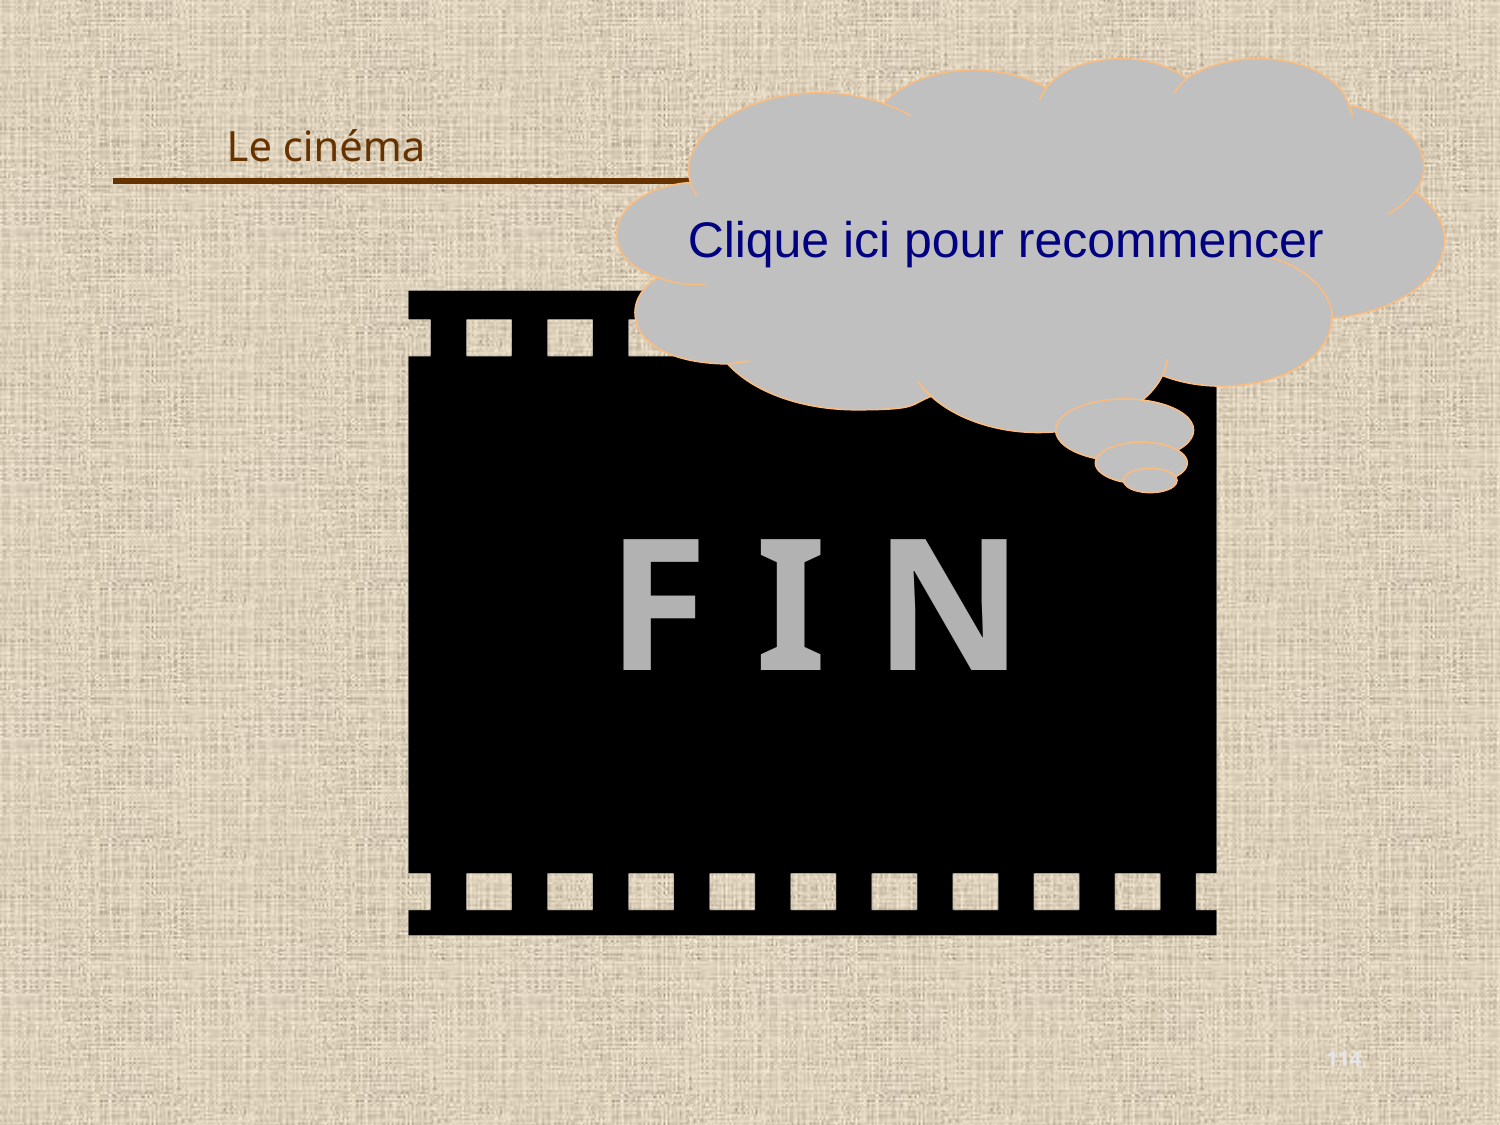

Clique ici pour recommencer
Le cinéma
F I N